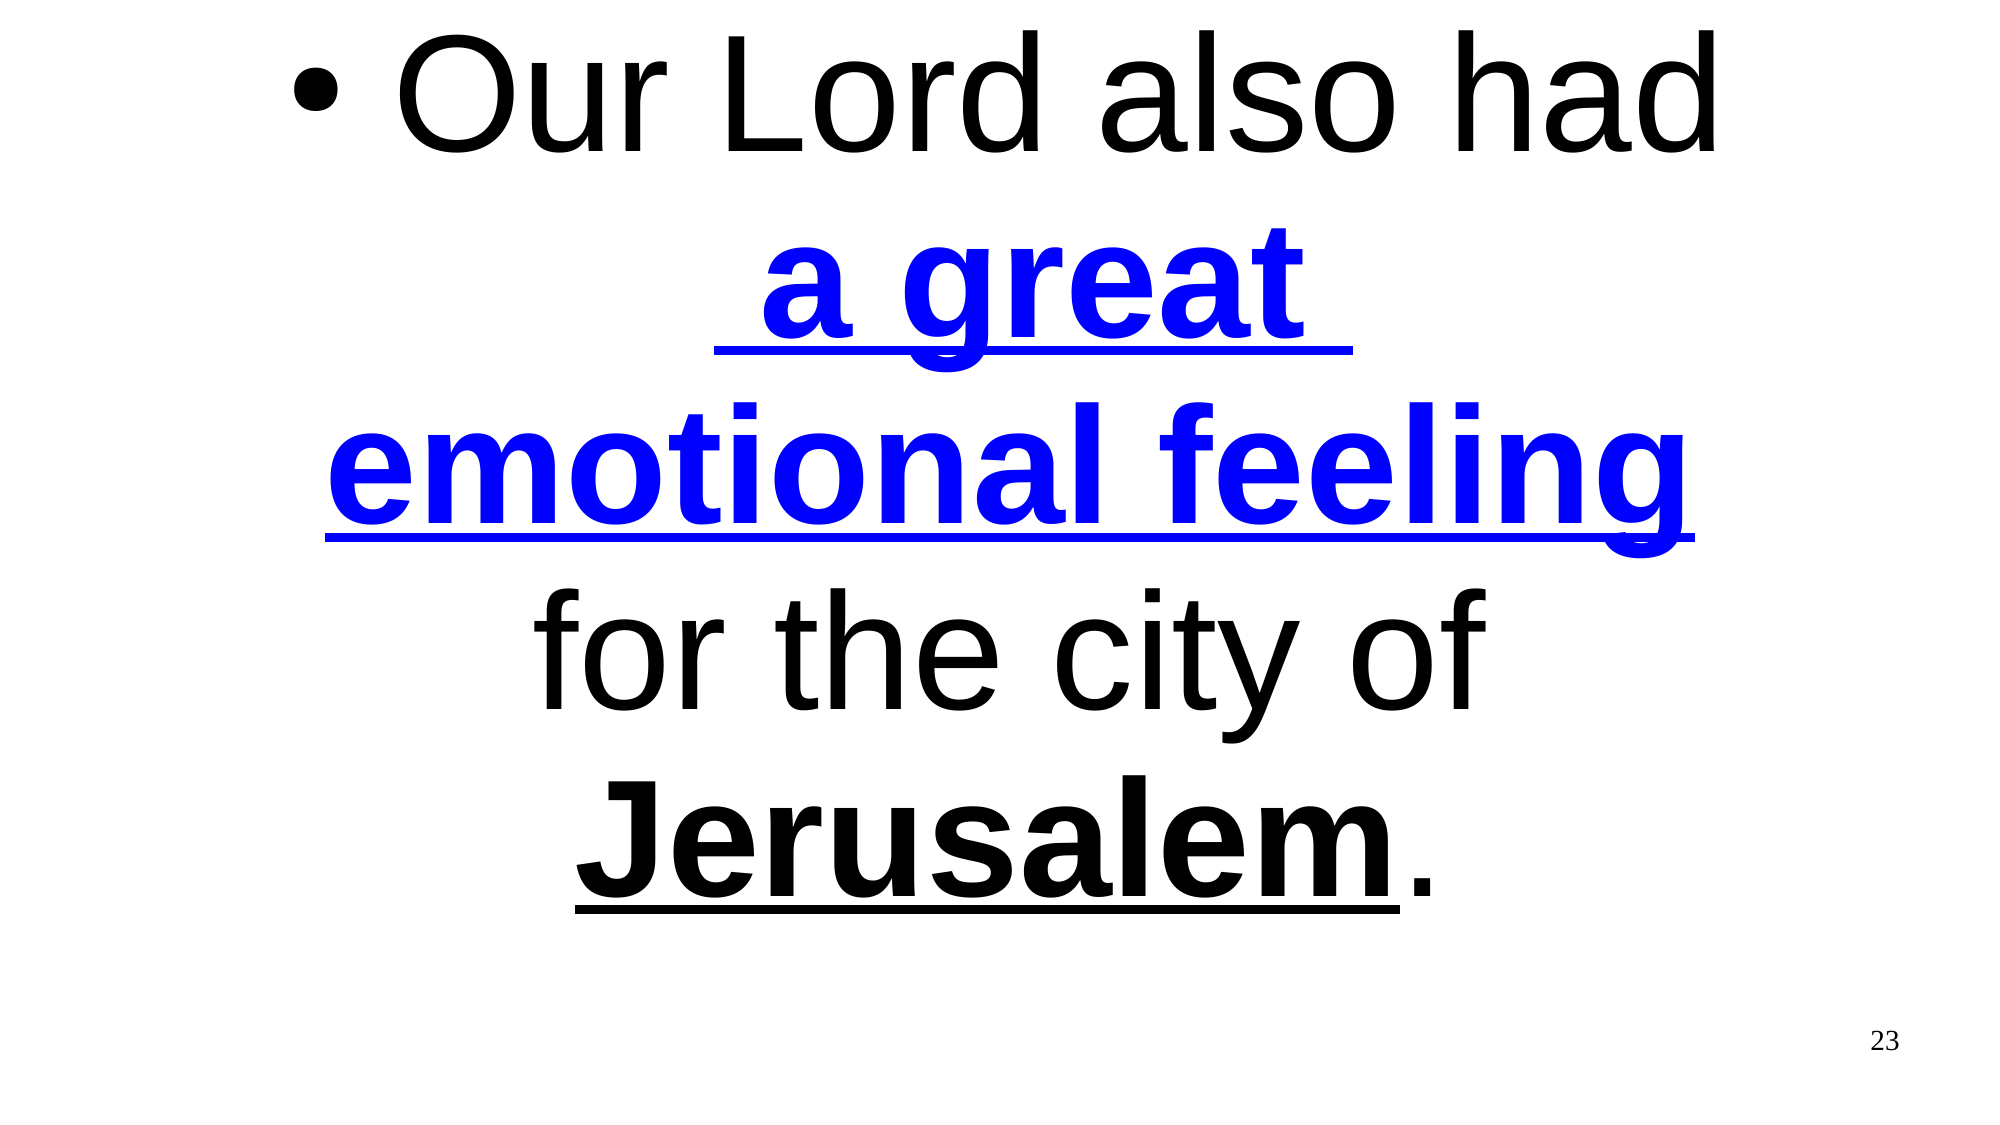

# Our Lord also had a great emotional feeling for the city of Jerusalem.
23